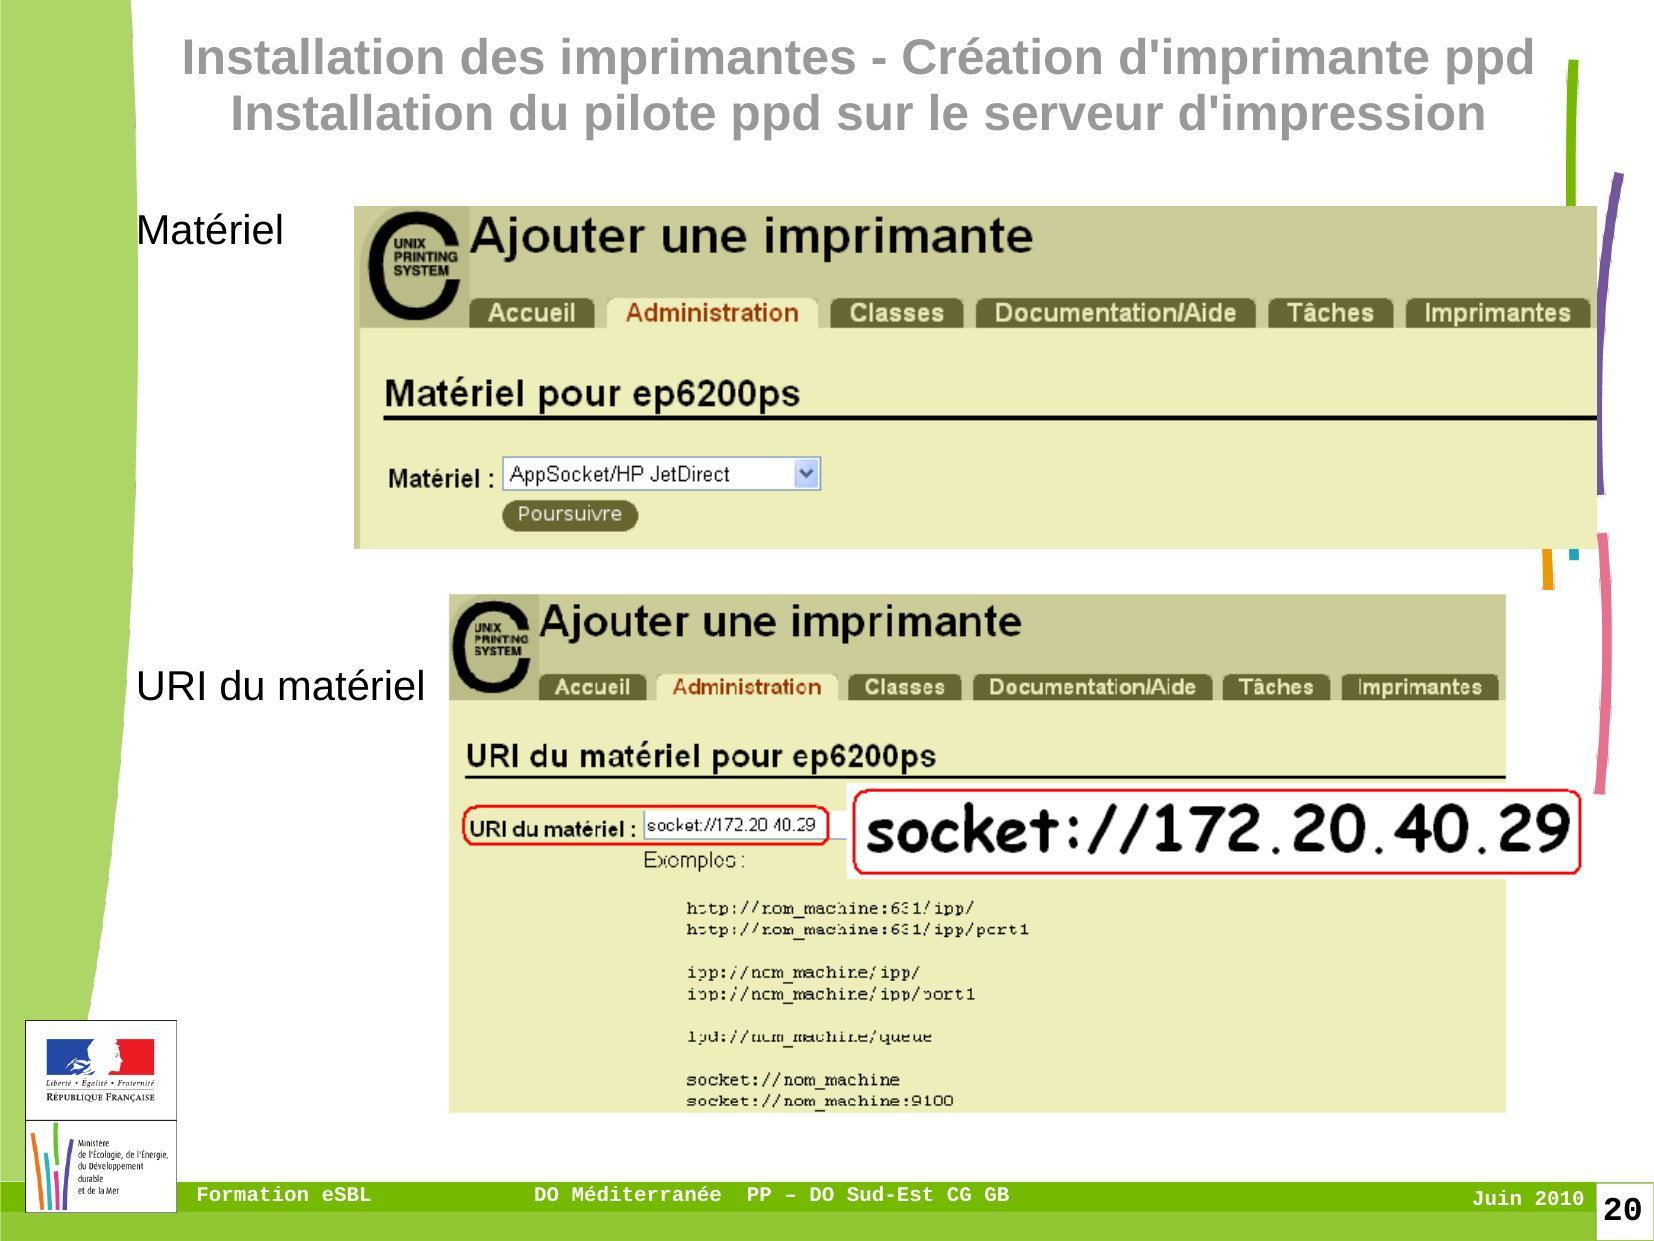

# Installation des imprimantes - Création d'imprimante ppd Installation du pilote ppd sur le serveur d'impression
Matériel
URI du matériel
20